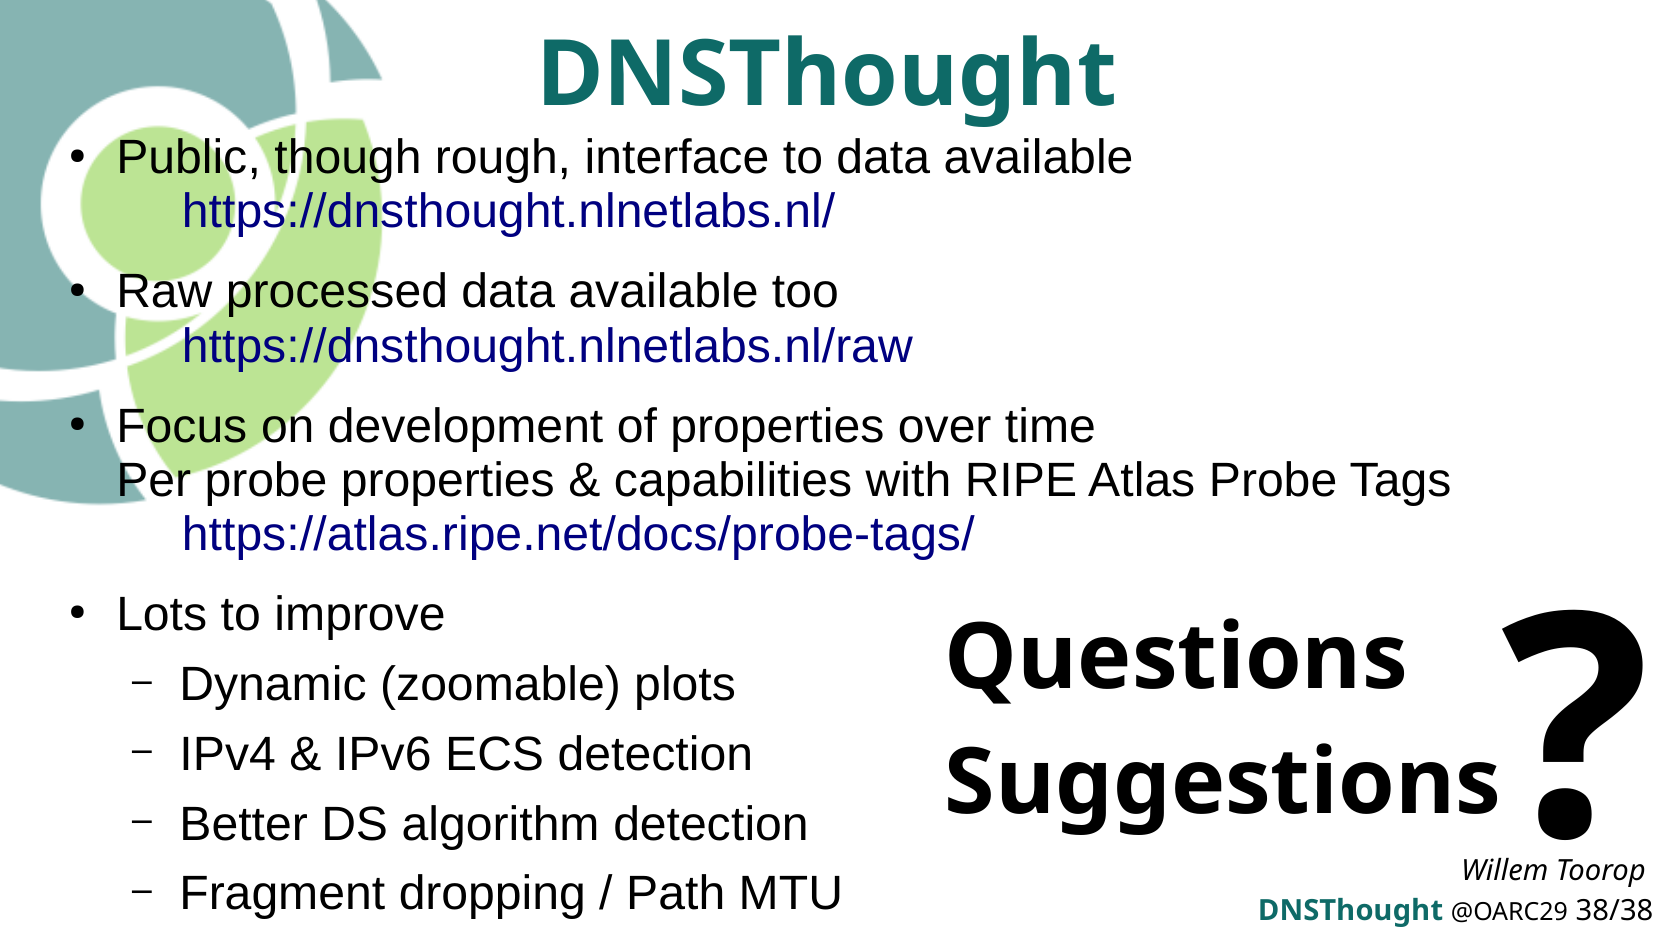

# DNSThought
Public, though rough, interface to data available
	https://dnsthought.nlnetlabs.nl/
Raw processed data available too
	https://dnsthought.nlnetlabs.nl/raw
Focus on development of properties over time
Per probe properties & capabilities with RIPE Atlas Probe Tags
	https://atlas.ripe.net/docs/probe-tags/
Lots to improve
Dynamic (zoomable) plots
IPv4 & IPv6 ECS detection
Better DS algorithm detection
Fragment dropping / Path MTU
?
Questions
Suggestions
38